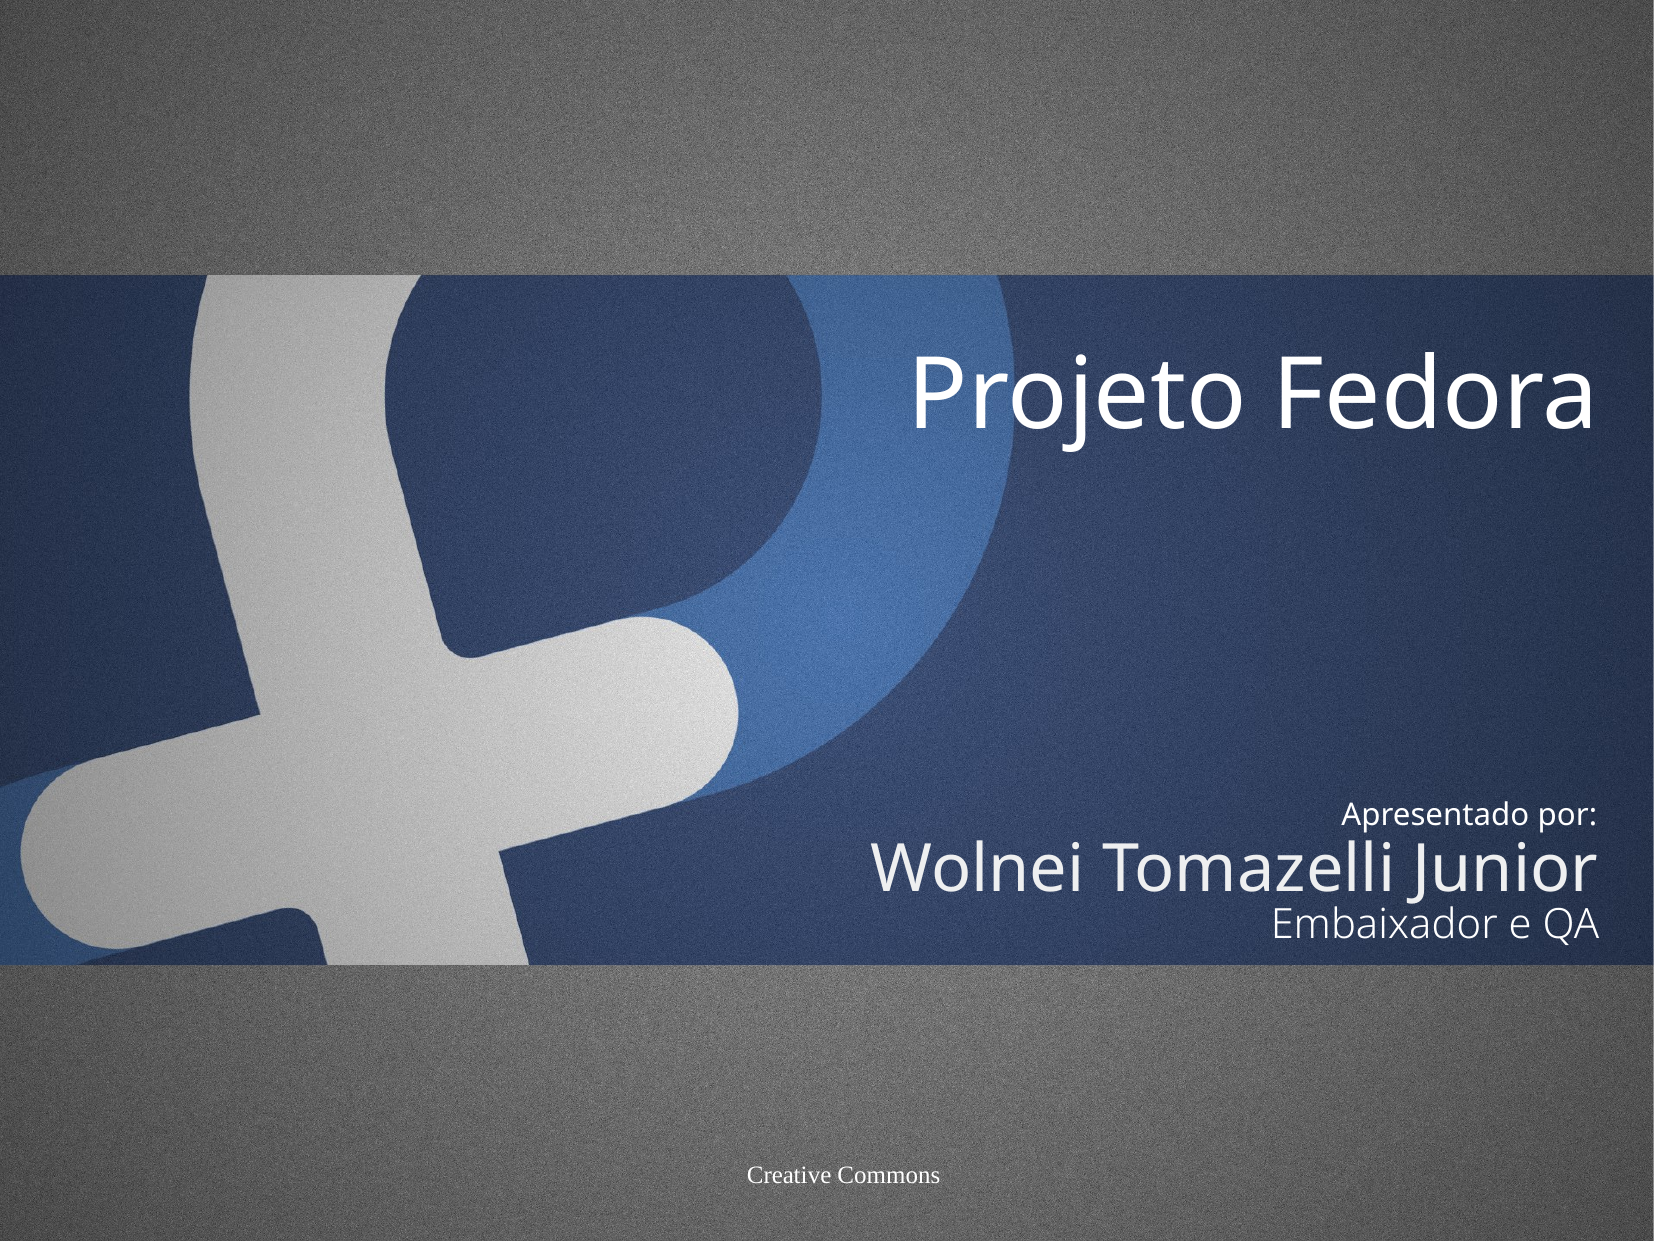

# Projeto Fedora
Apresentado por:
Wolnei Tomazelli Junior
Embaixador e QA
Creative Commons